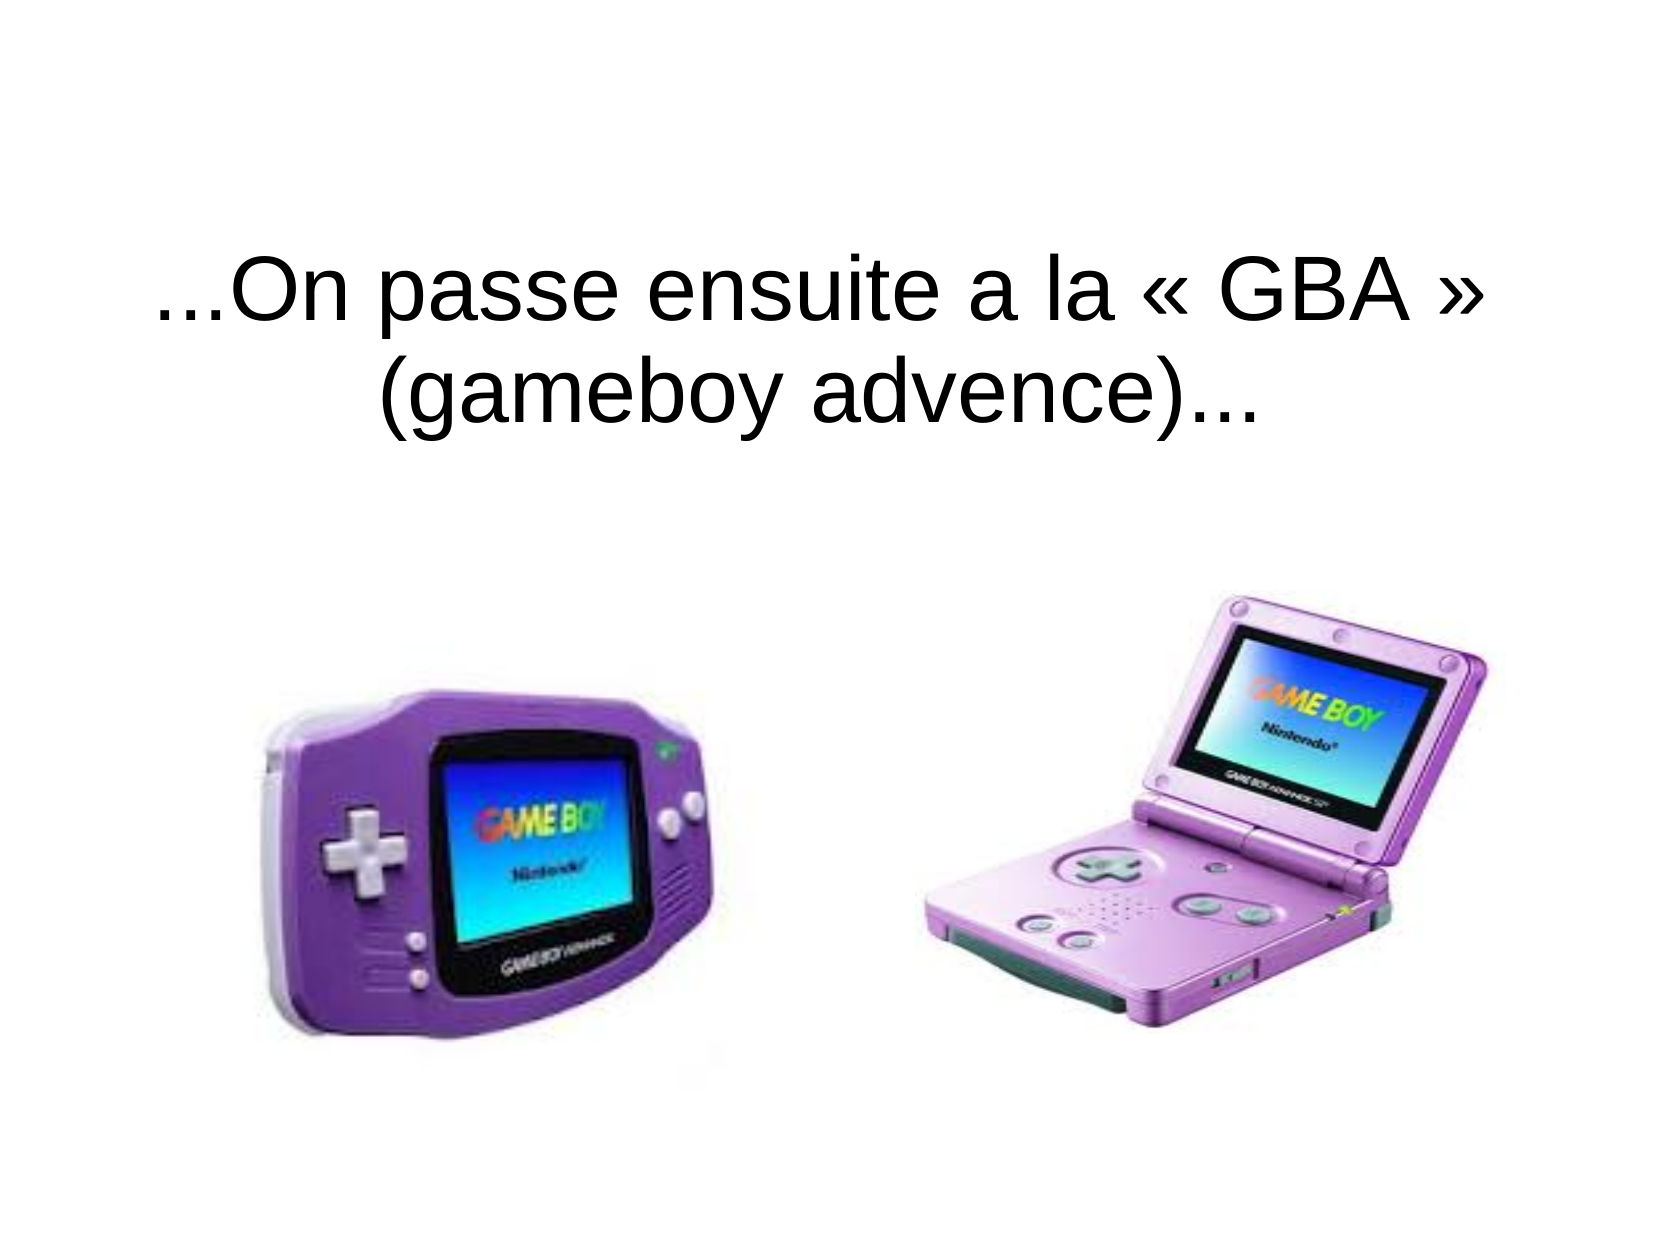

# ...On passe ensuite a la « GBA » (gameboy advence)...